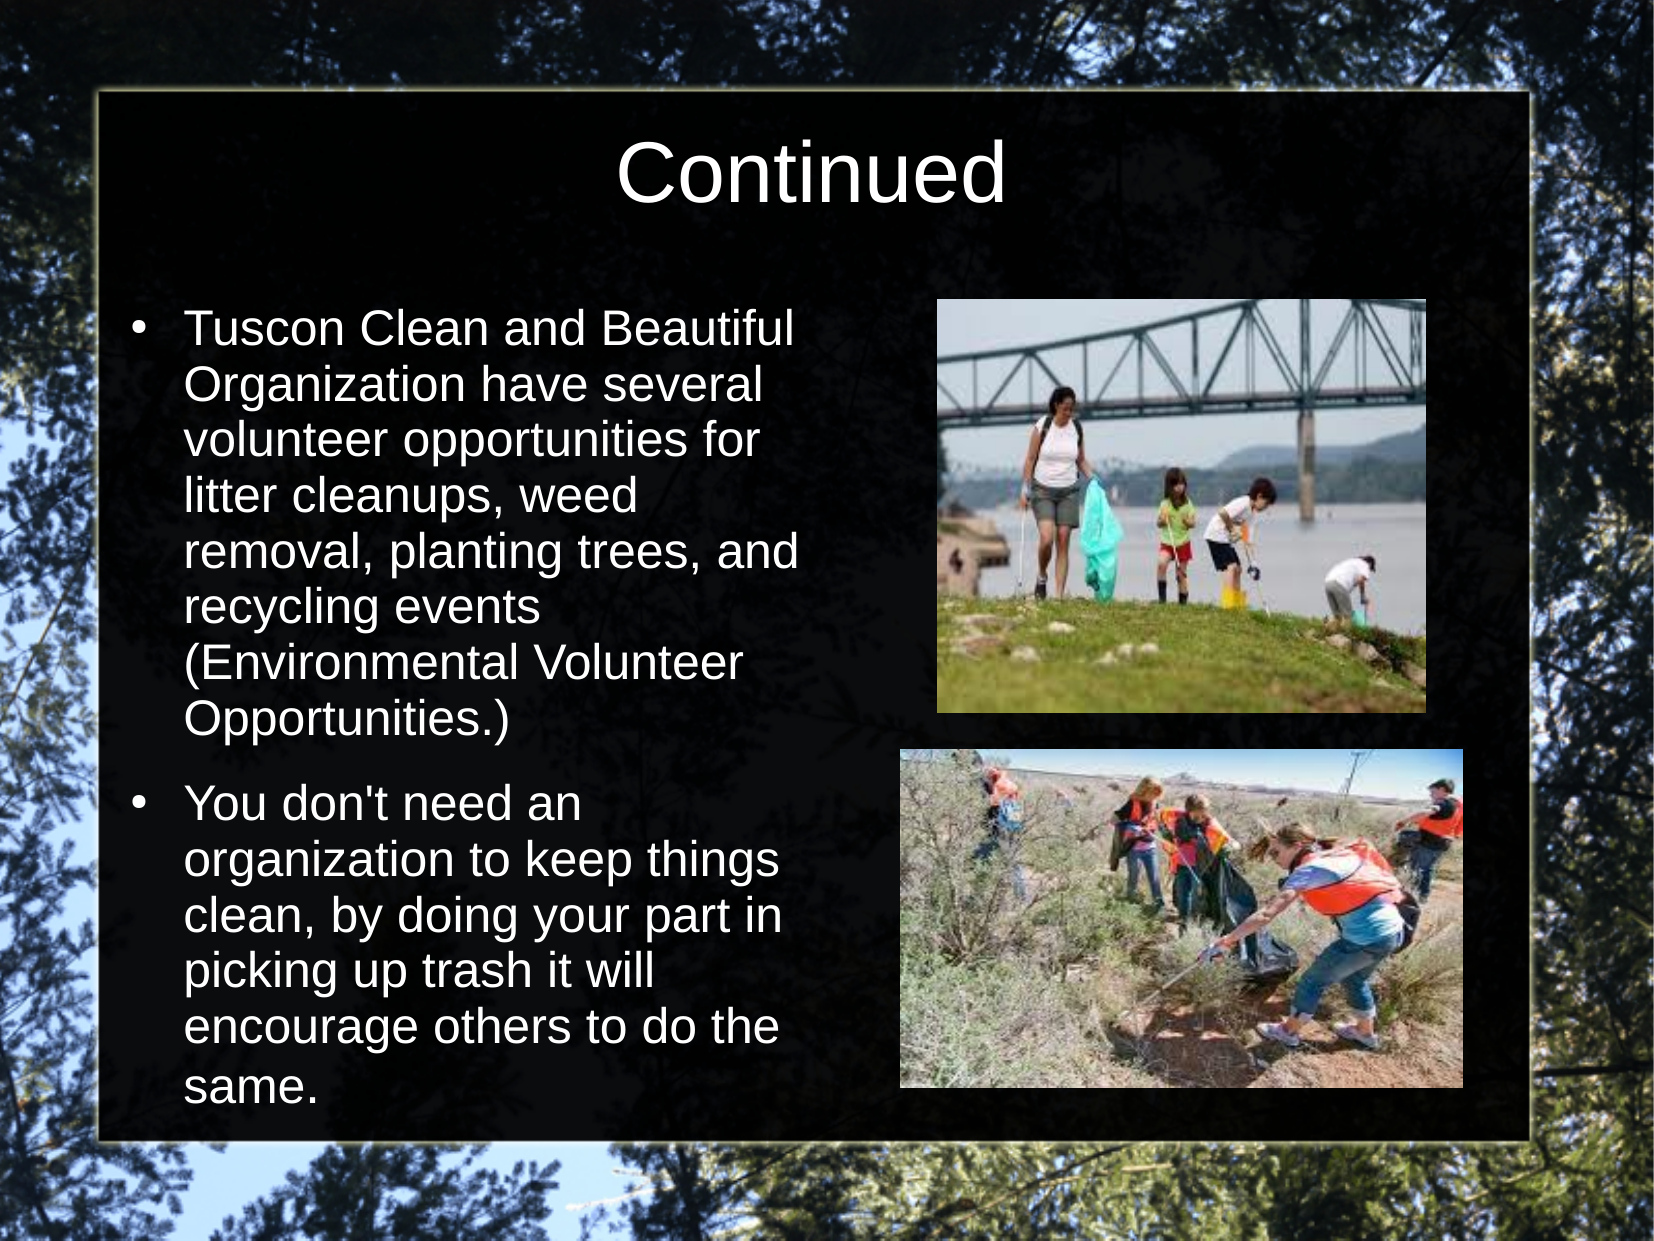

# Continued
Tuscon Clean and Beautiful Organization have several volunteer opportunities for litter cleanups, weed removal, planting trees, and recycling events (Environmental Volunteer Opportunities.)
You don't need an organization to keep things clean, by doing your part in picking up trash it will encourage others to do the same.